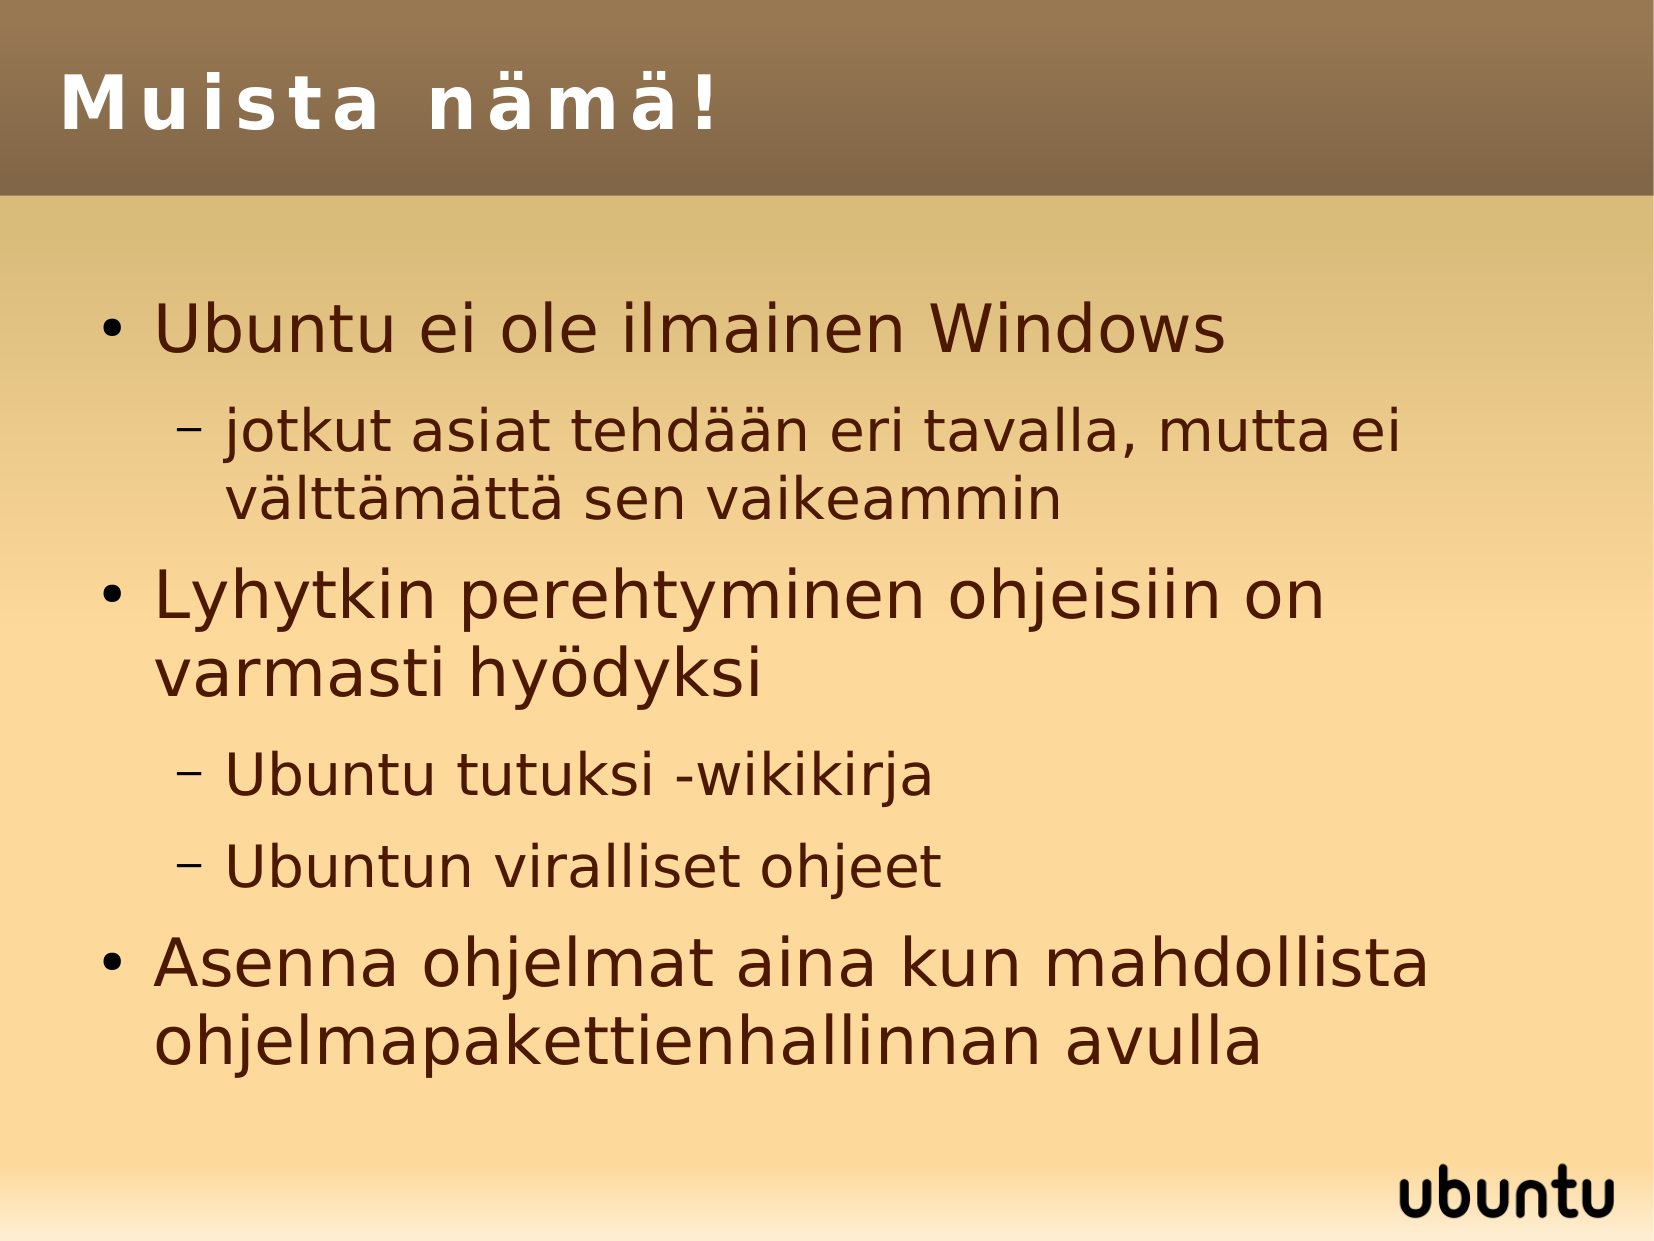

# Muista nämä!
Ubuntu ei ole ilmainen Windows
jotkut asiat tehdään eri tavalla, mutta ei välttämättä sen vaikeammin
Lyhytkin perehtyminen ohjeisiin on varmasti hyödyksi
Ubuntu tutuksi -wikikirja
Ubuntun viralliset ohjeet
Asenna ohjelmat aina kun mahdollista ohjelmapakettienhallinnan avulla